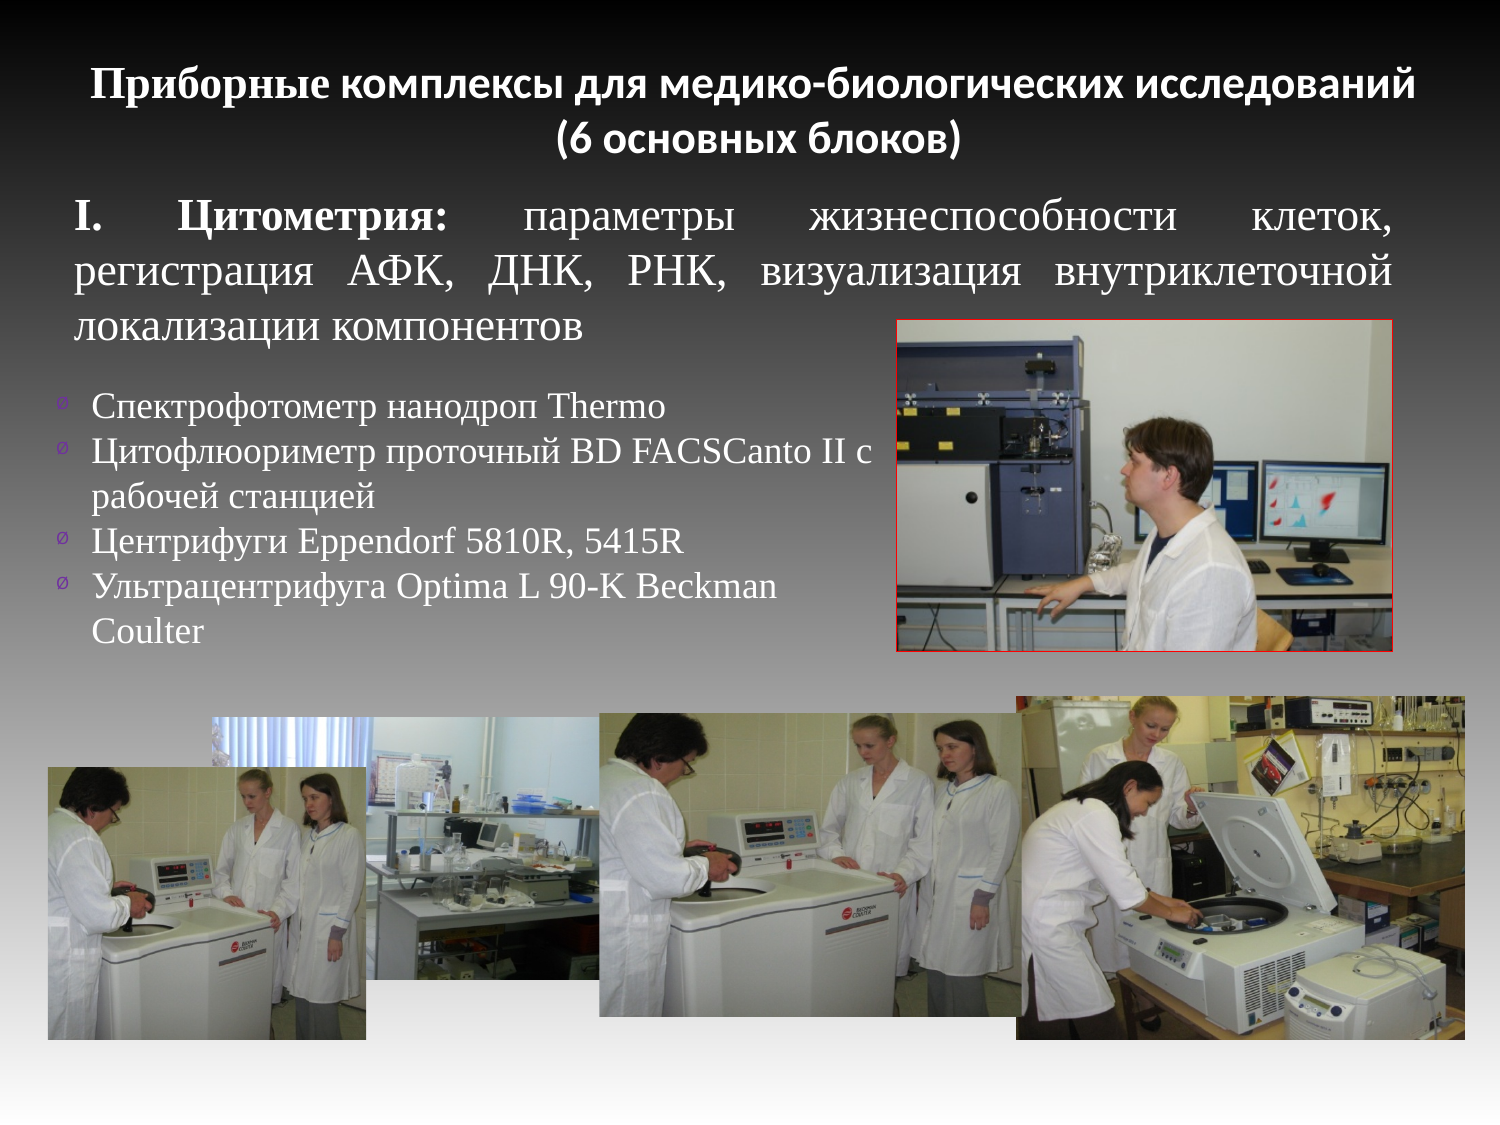

# Приборные комплексы для медико-биологических исследований (6 основных блоков)
I. Цитометрия: параметры жизнеспособности клеток, регистрация АФК, ДНК, РНК, визуализация внутриклеточной локализации компонентов
Спектрофотометр нанодроп Thermo
Цитофлюориметр проточный BD FACSCanto II с рабочей станцией
Центрифуги Eppendorf 5810R, 5415R
Ультрацентрифуга Optima L 90-K Beckman Coulter